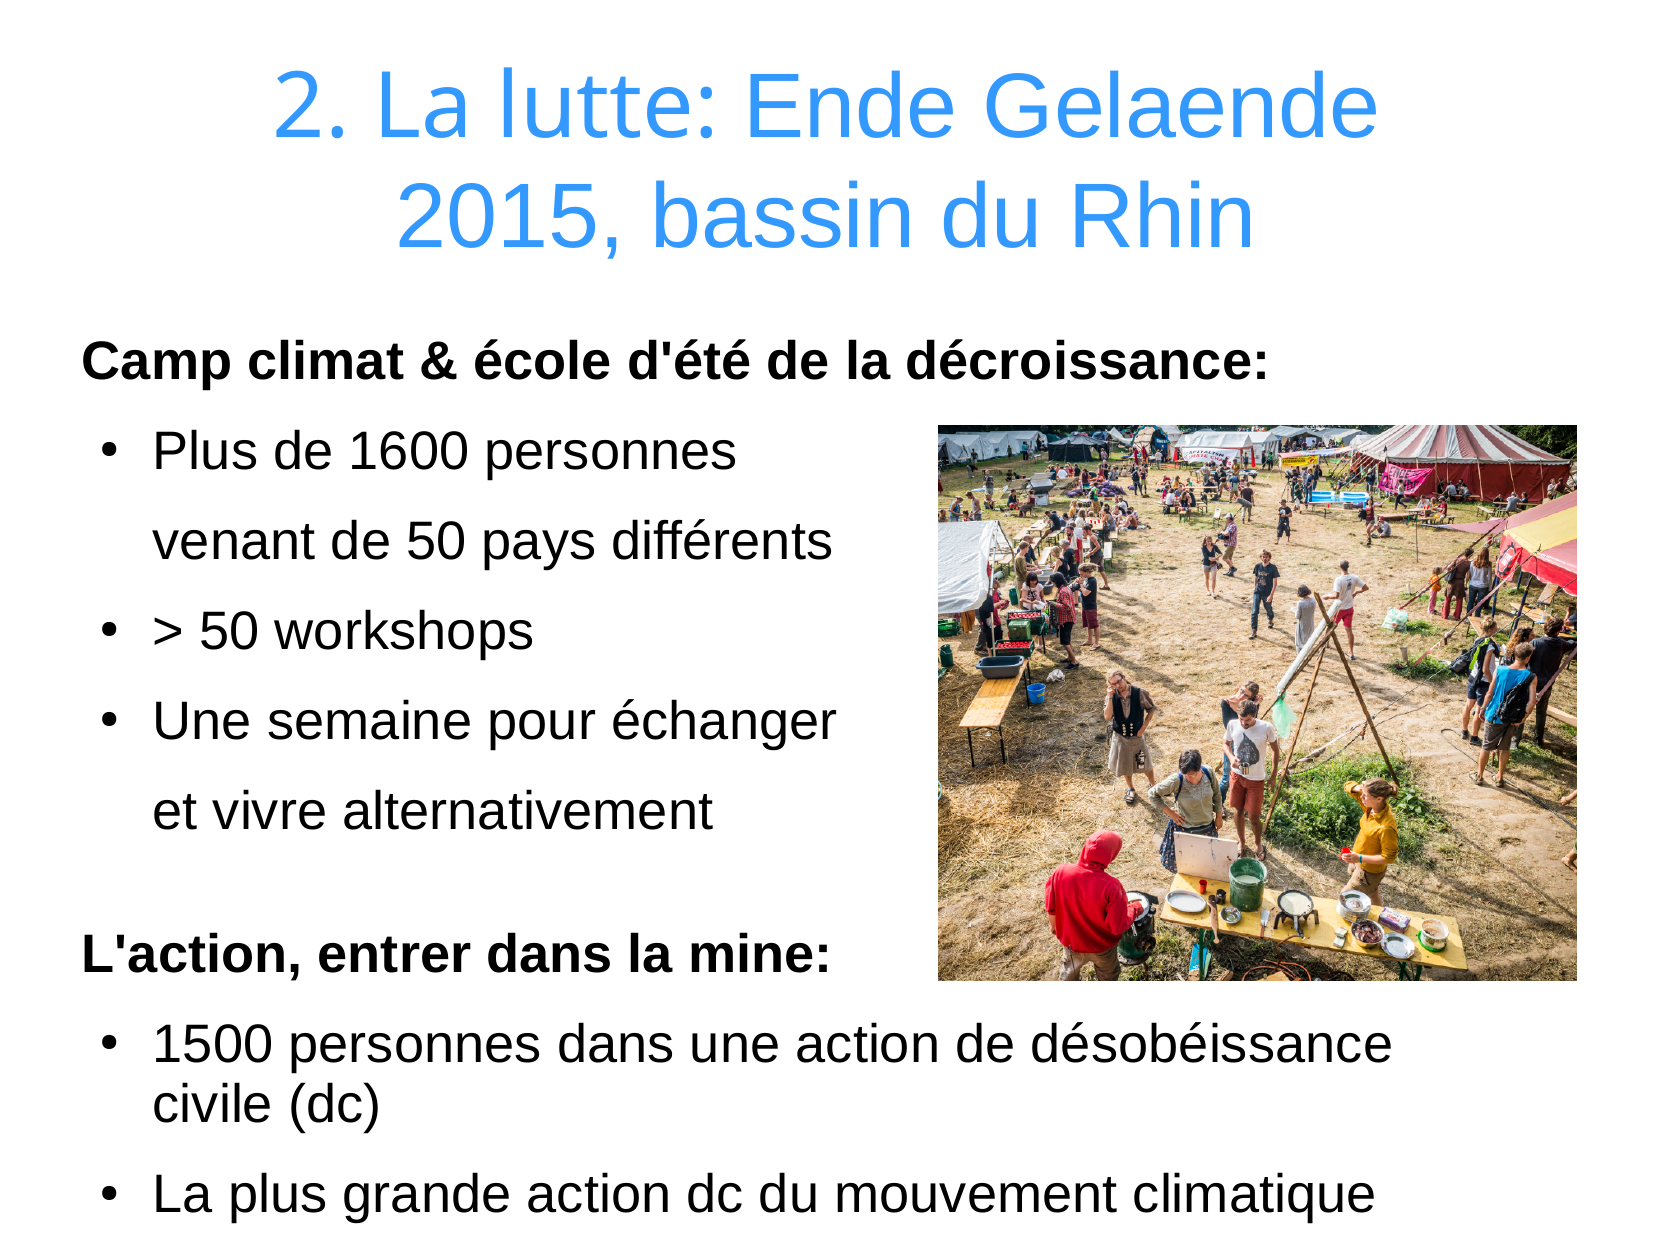

# 2. La lutte: Ende Gelaende 2015, bassin du Rhin
Camp climat & école d'été de la décroissance:
Plus de 1600 personnes
venant de 50 pays différents
> 50 workshops
Une semaine pour échanger
et vivre alternativement
L'action, entrer dans la mine:
1500 personnes dans une action de désobéissance civile (dc)
La plus grande action dc du mouvement climatique